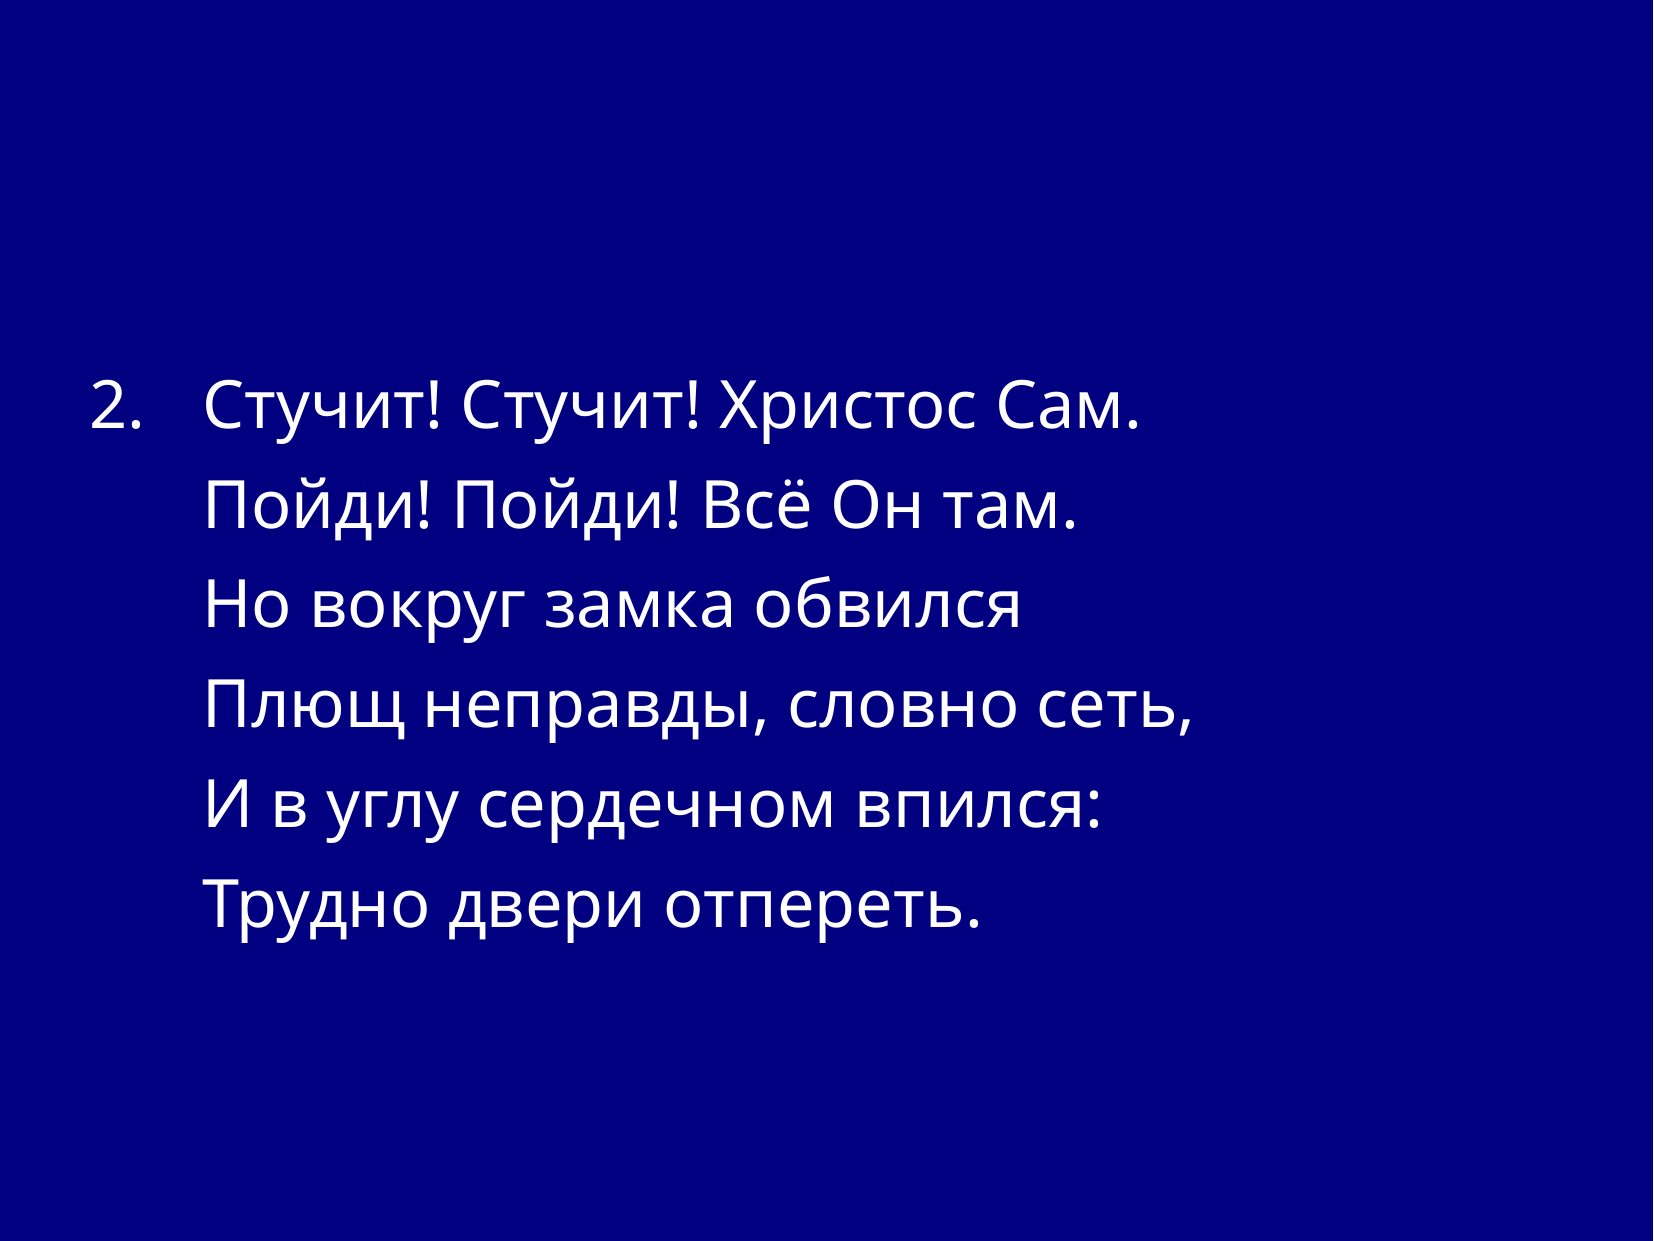

2.	Стучит! Стучит! Христос Сам.
	Пойди! Пойди! Всё Он там.
	Но вокруг замка обвился
	Плющ неправды, словно сеть,
	И в углу сердечном впился:
	Трудно двери отпереть.